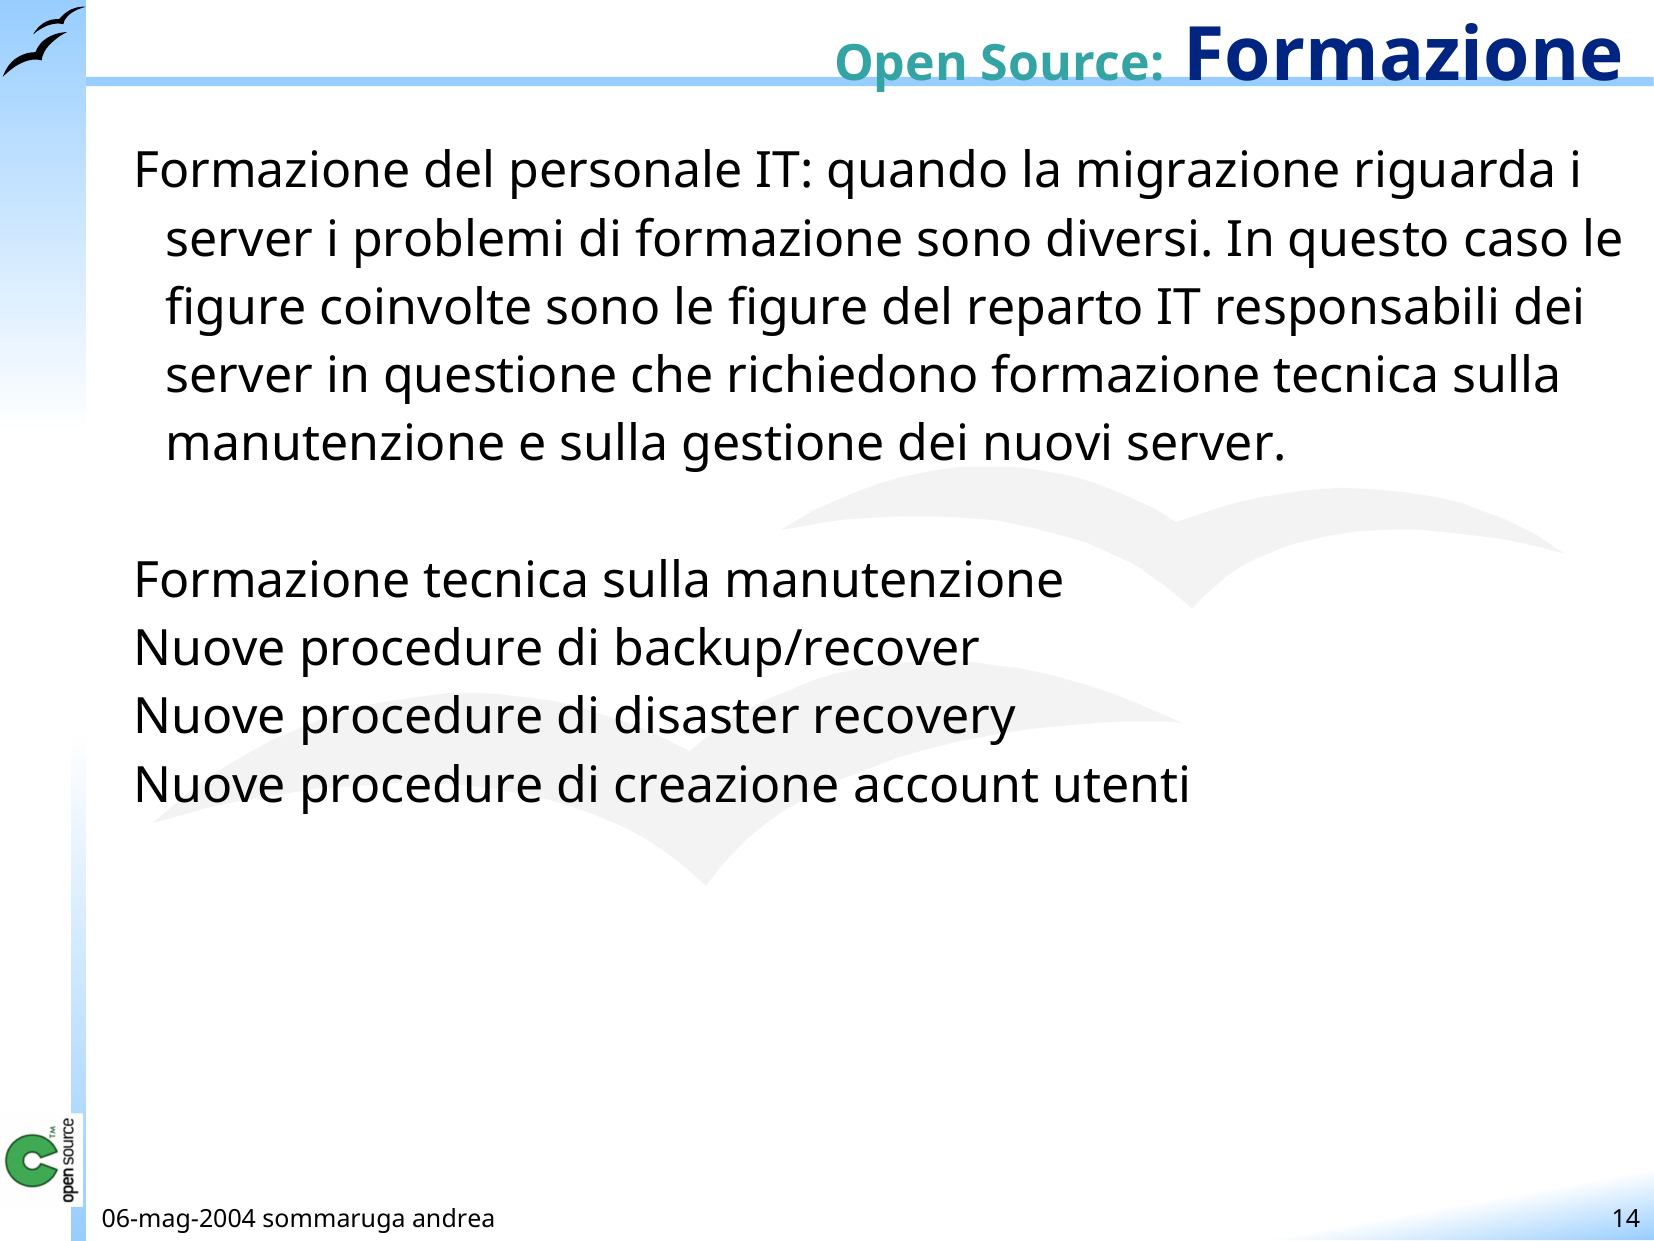

# Open Source: Formazione
Formazione del personale IT: quando la migrazione riguarda i server i problemi di formazione sono diversi. In questo caso le figure coinvolte sono le figure del reparto IT responsabili dei server in questione che richiedono formazione tecnica sulla manutenzione e sulla gestione dei nuovi server.
Formazione tecnica sulla manutenzione
Nuove procedure di backup/recover
Nuove procedure di disaster recovery
Nuove procedure di creazione account utenti